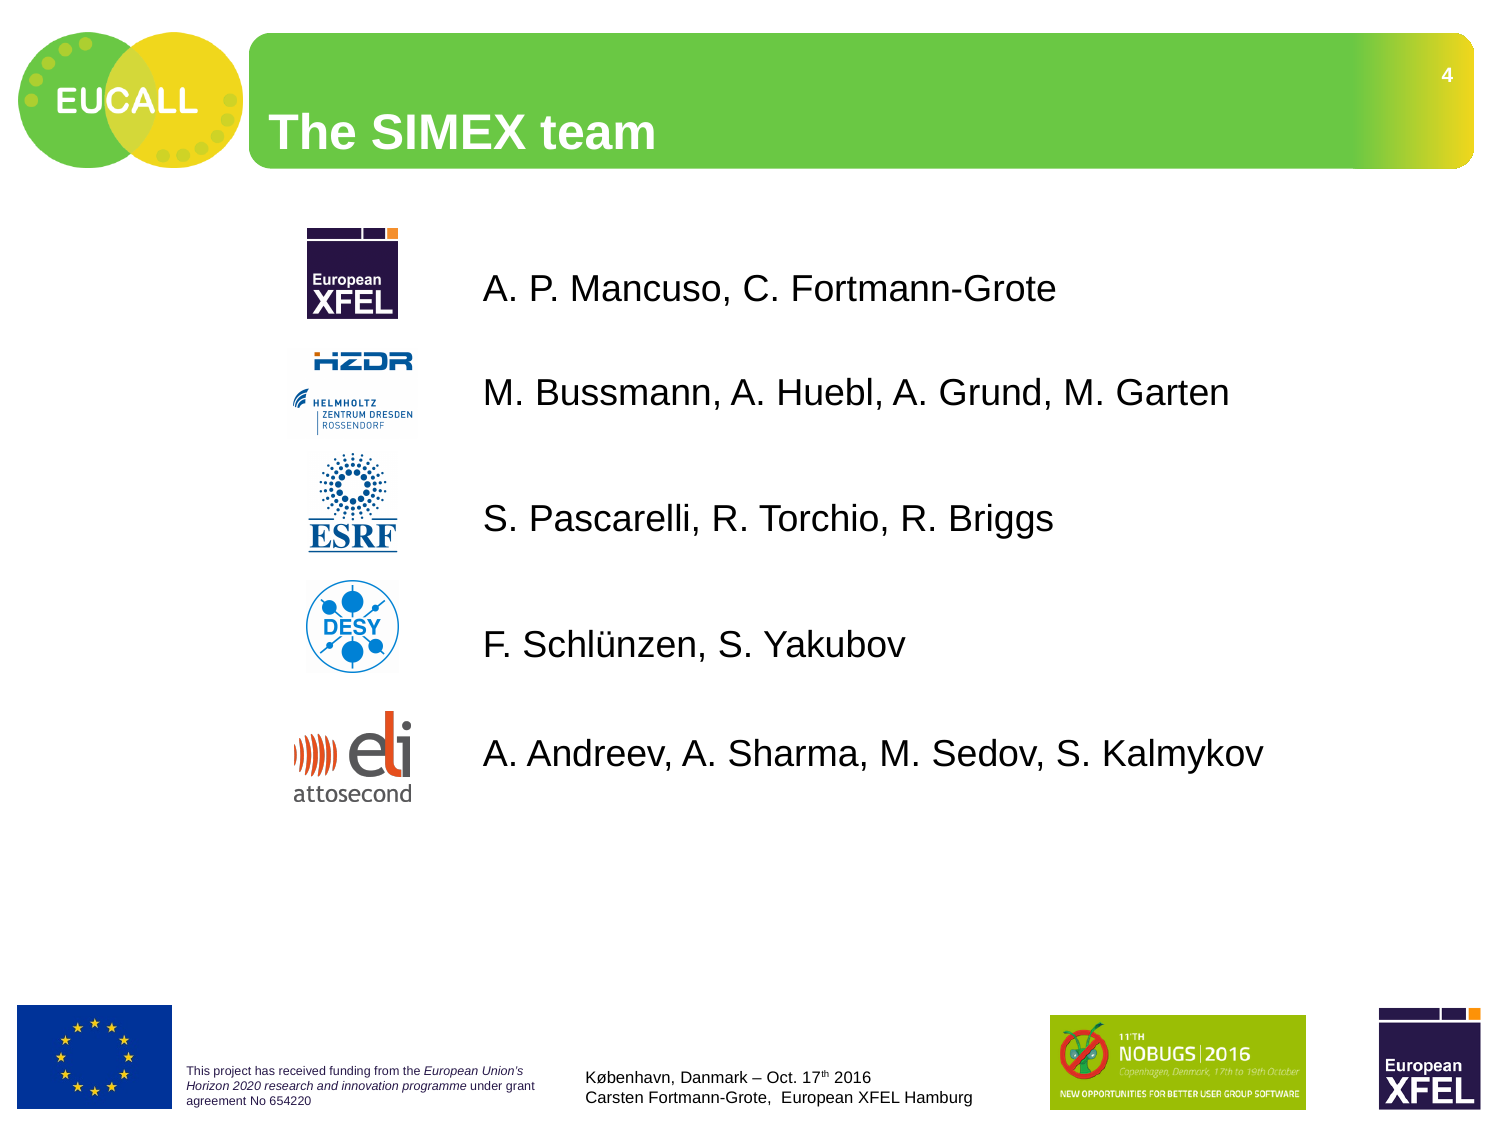

# The SIMEX team
| | |
| --- | --- |
| | A. P. Mancuso, C. Fortmann-Grote |
| | M. Bussmann, A. Huebl, A. Grund, M. Garten |
| | S. Pascarelli, R. Torchio, R. Briggs |
| | F. Schlünzen, S. Yakubov |
| | A. Andreev, A. Sharma, M. Sedov, S. Kalmykov |
| | |